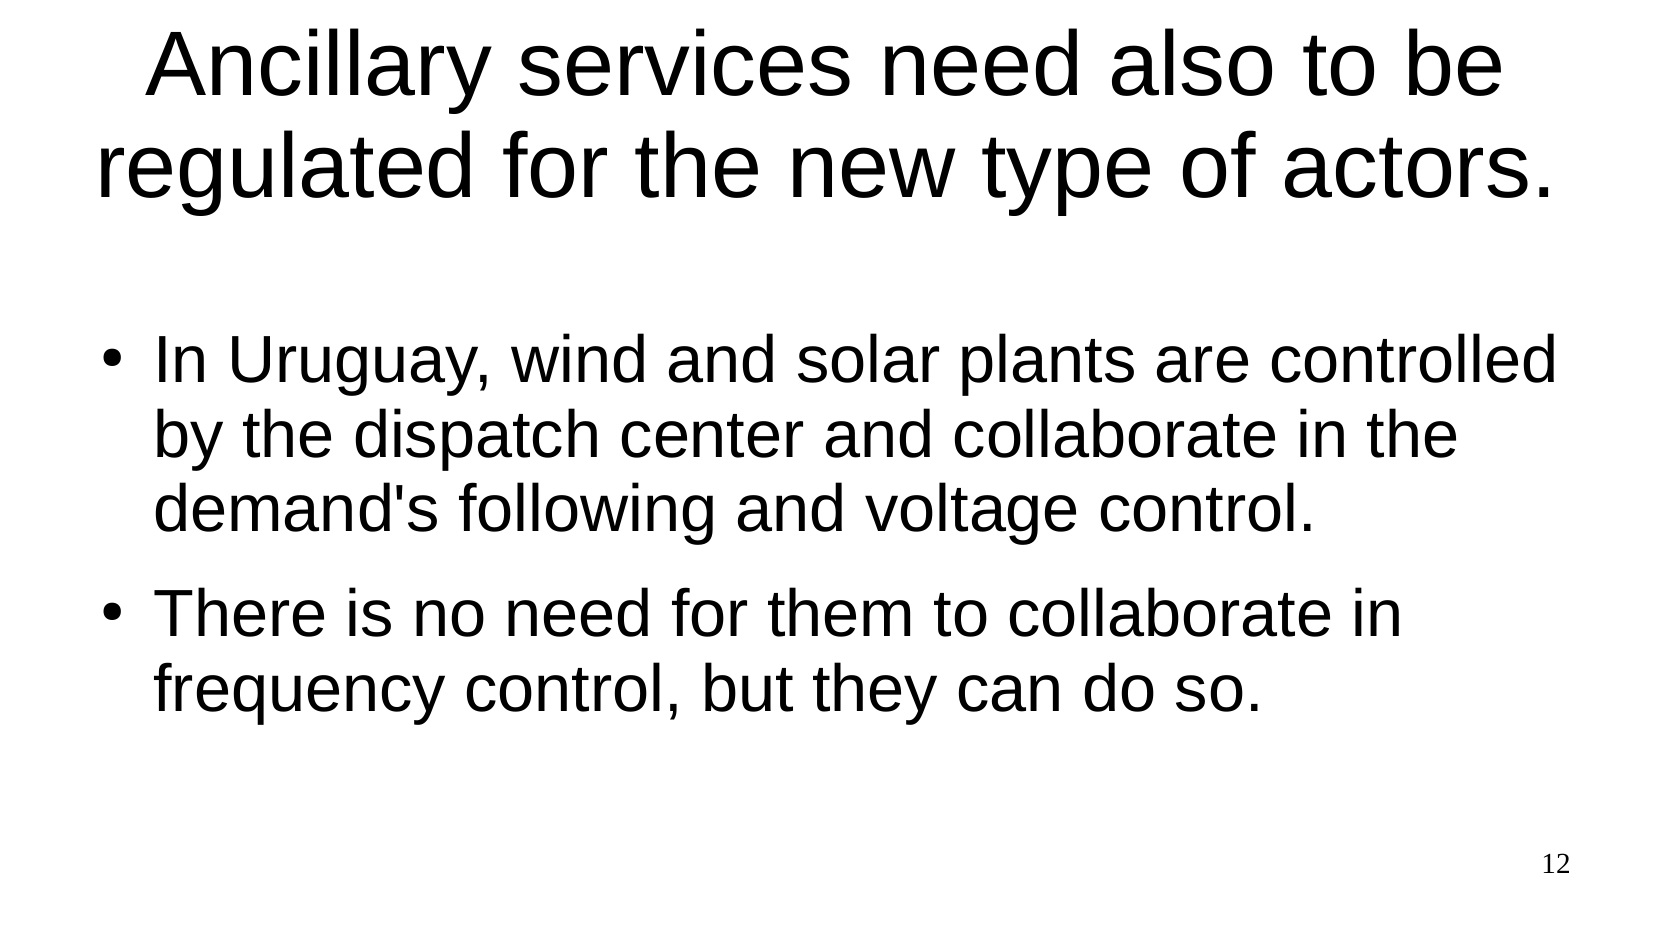

# Ancillary services need also to be regulated for the new type of actors.
In Uruguay, wind and solar plants are controlled by the dispatch center and collaborate in the demand's following and voltage control.
There is no need for them to collaborate in frequency control, but they can do so.
12